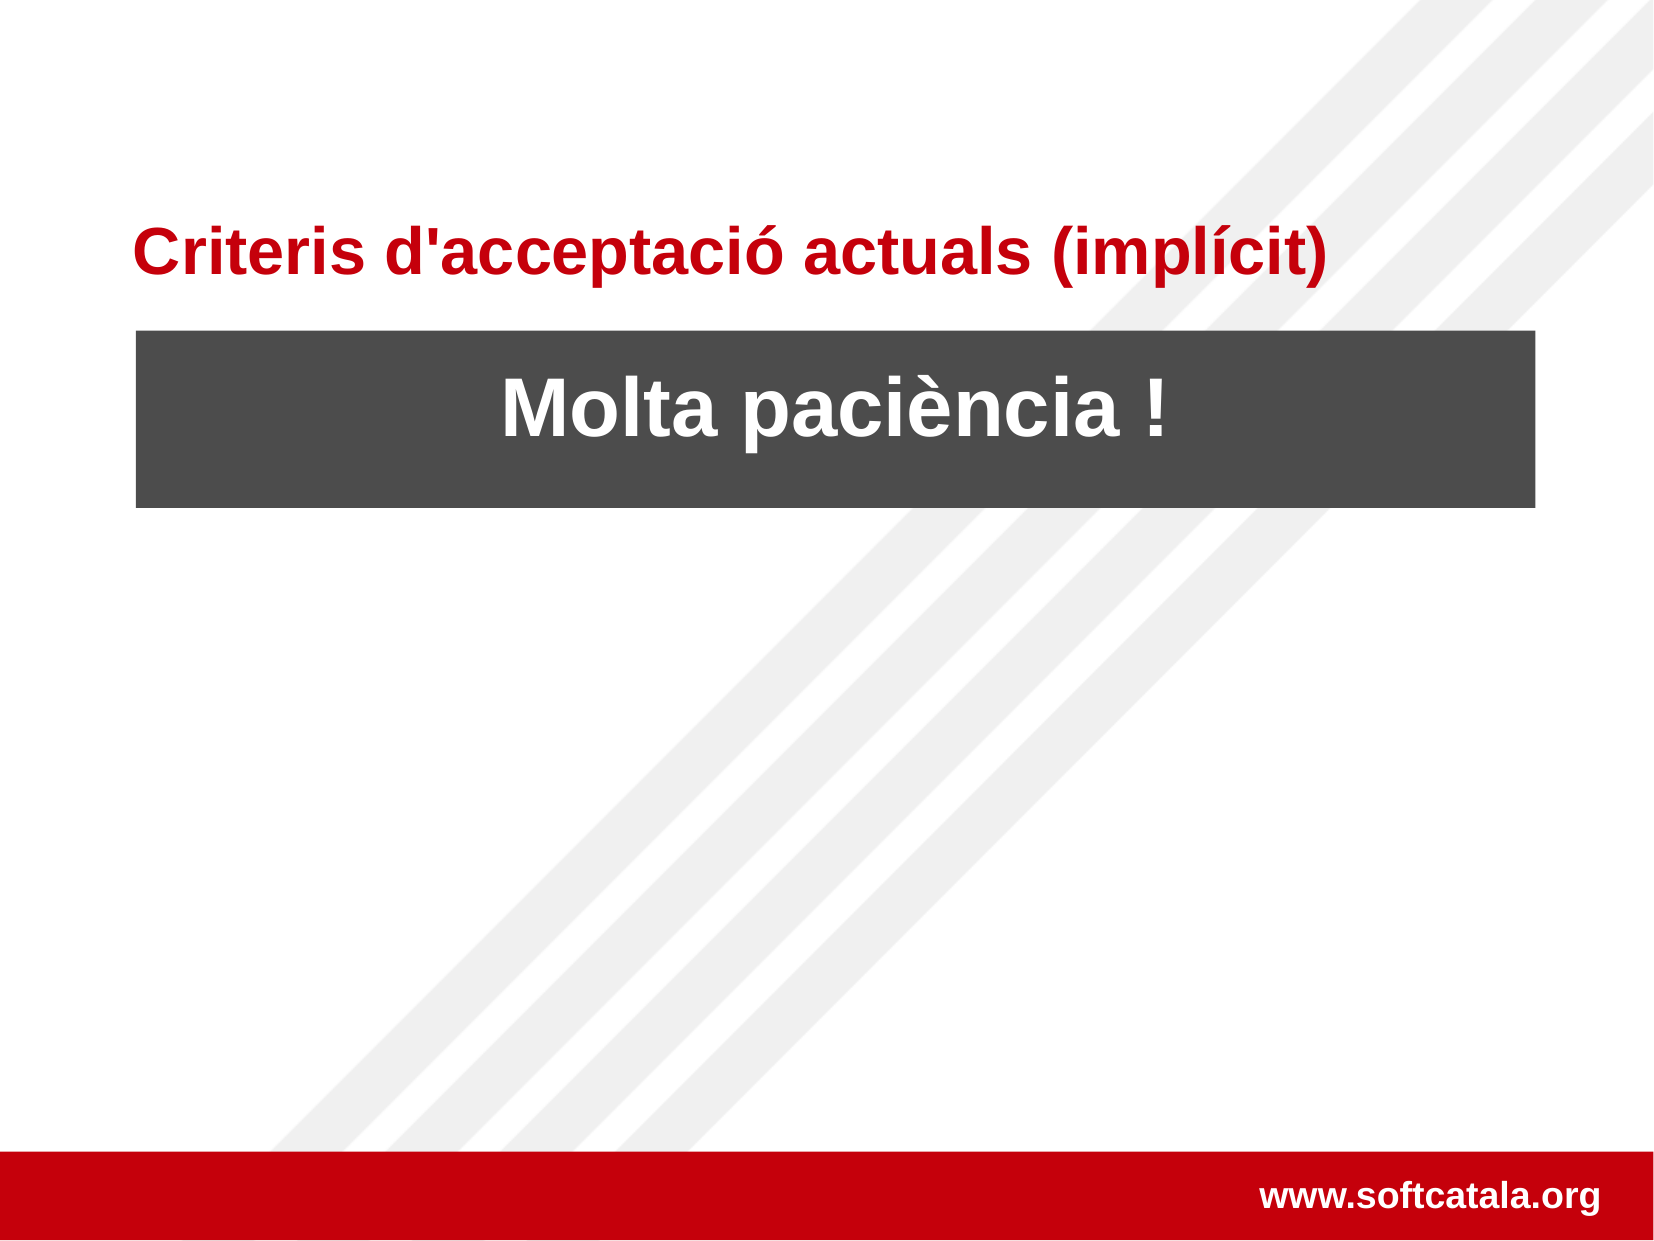

Criteris d'acceptació actuals (implícit)
Molta paciència !
 www.softcatala.org